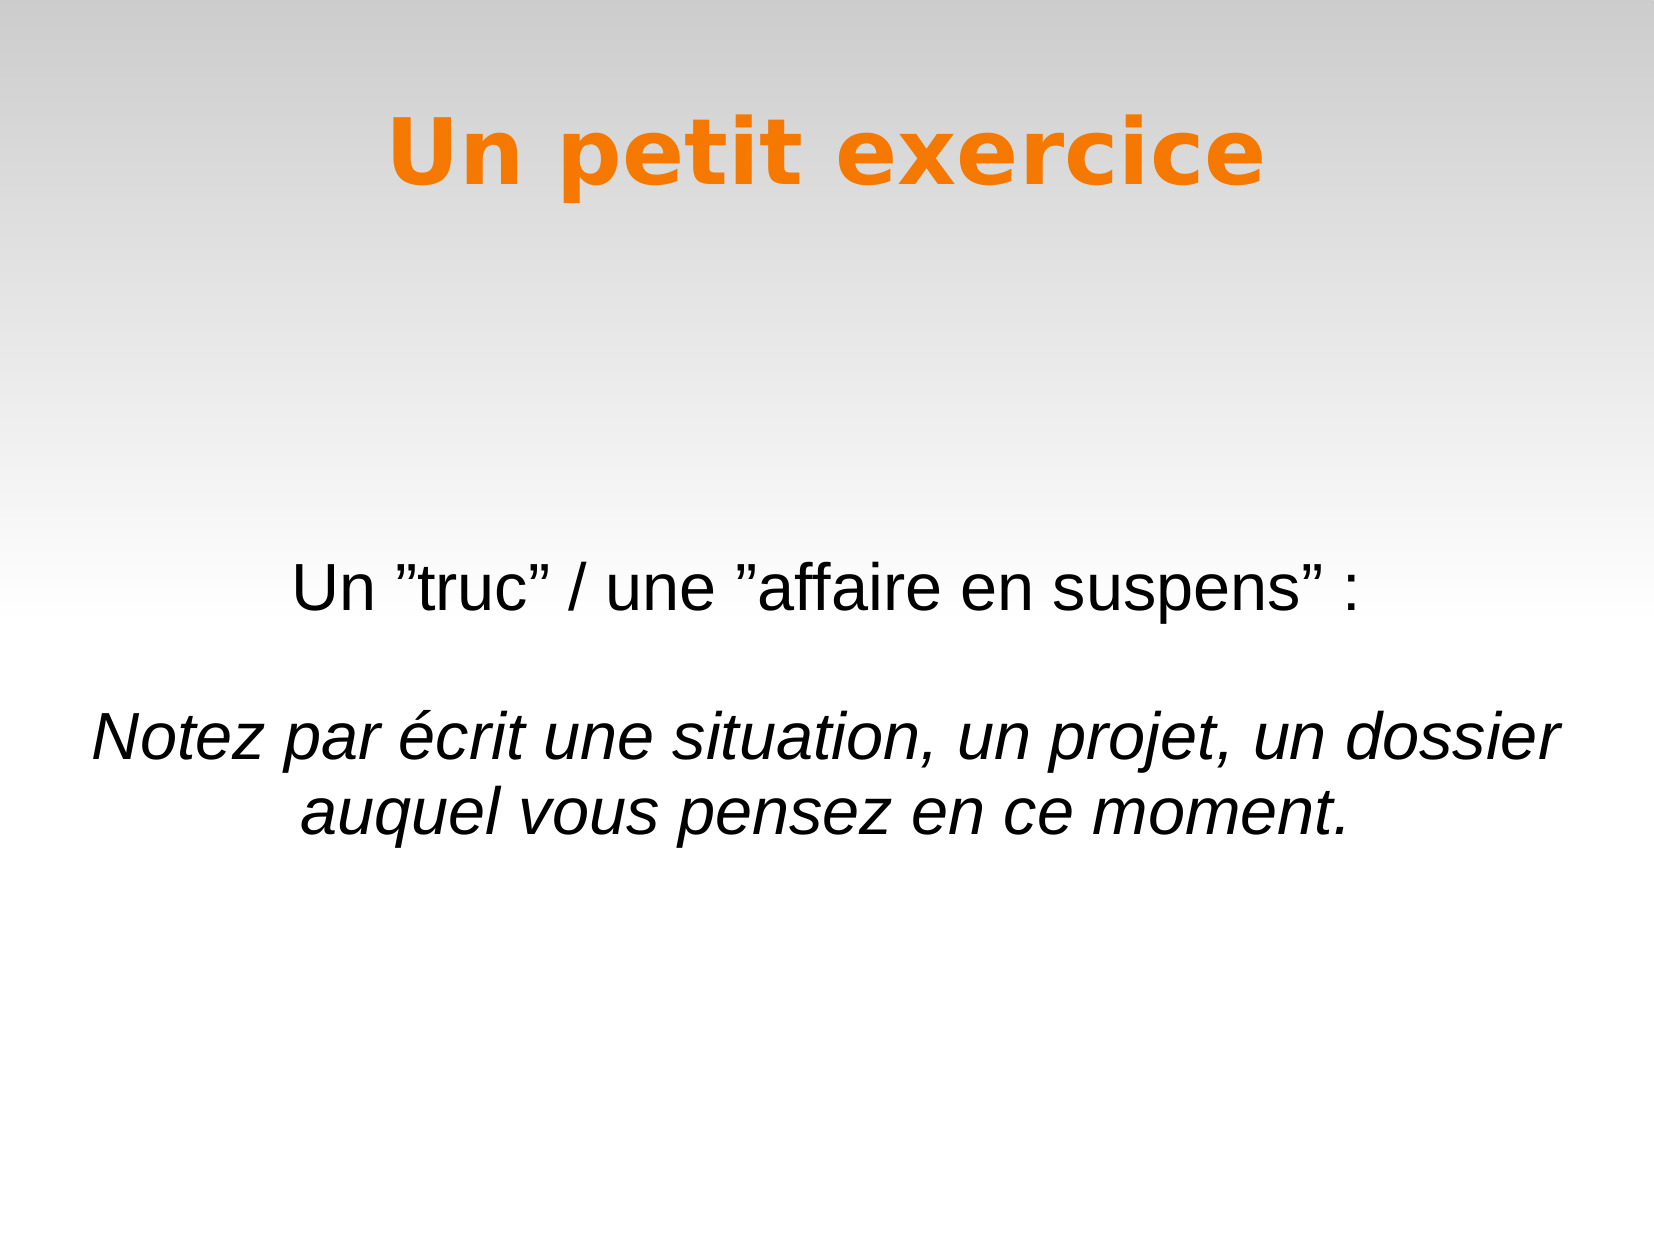

# Un petit exercice
Un ”truc” / une ”affaire en suspens” :
Notez par écrit une situation, un projet, un dossier auquel vous pensez en ce moment.